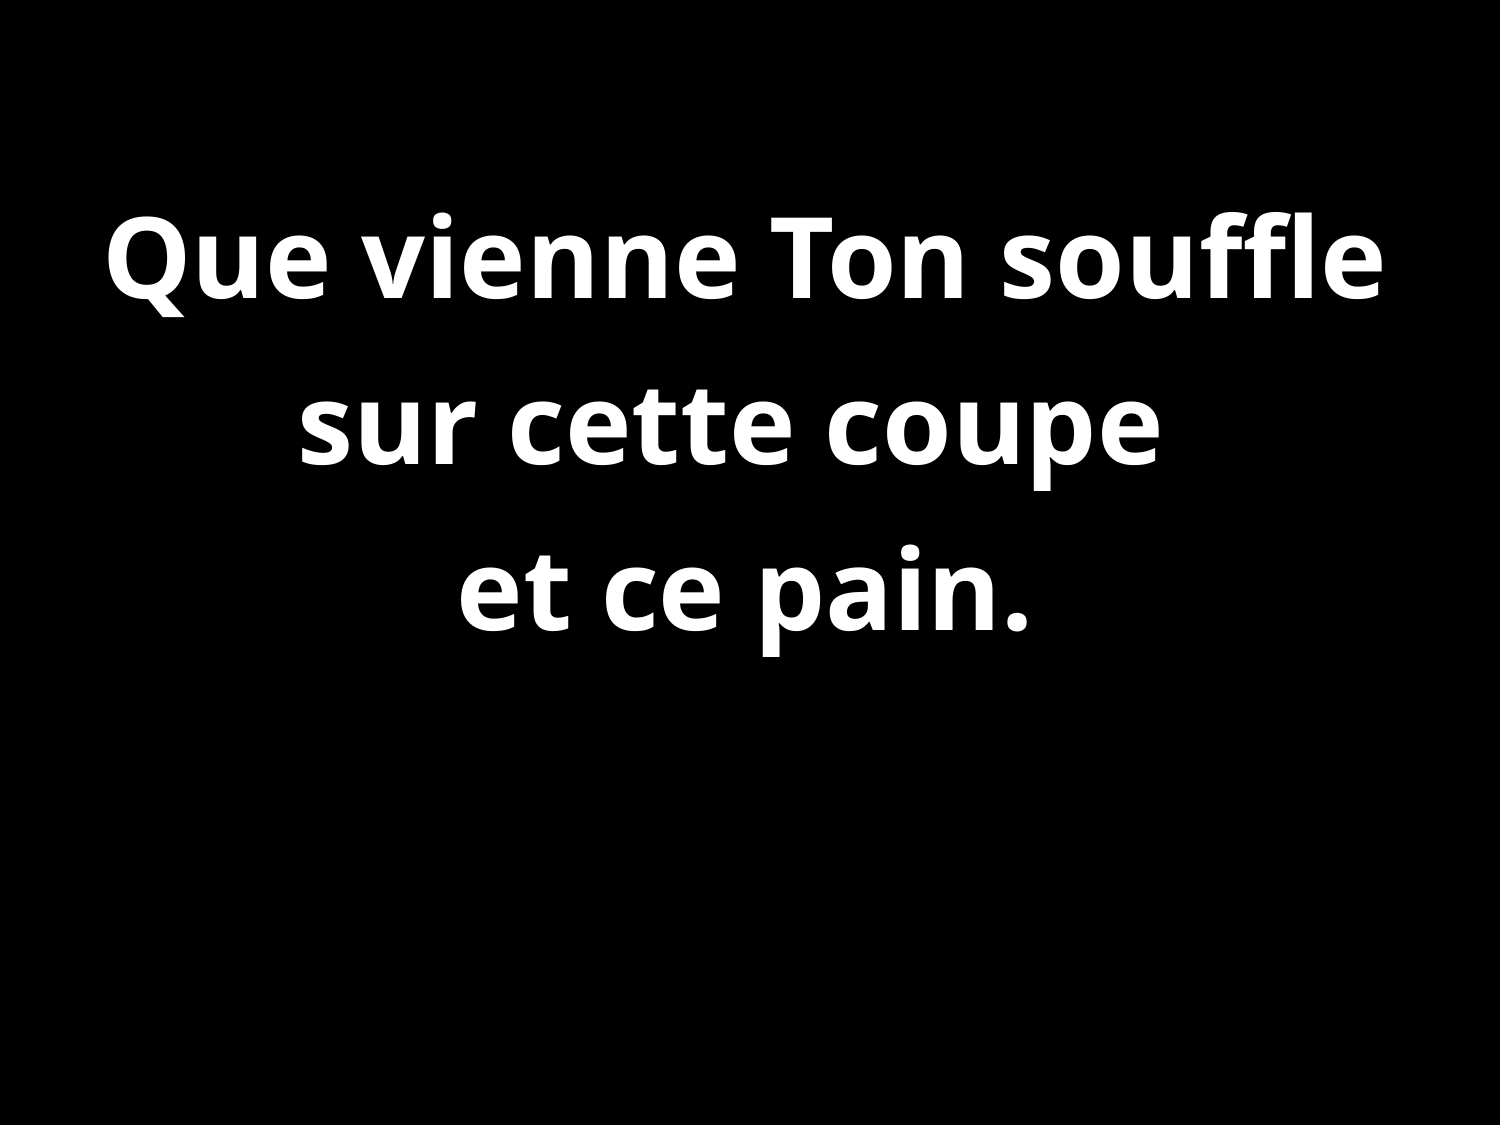

# Que vienne Ton souffle
sur cette coupe
et ce pain.